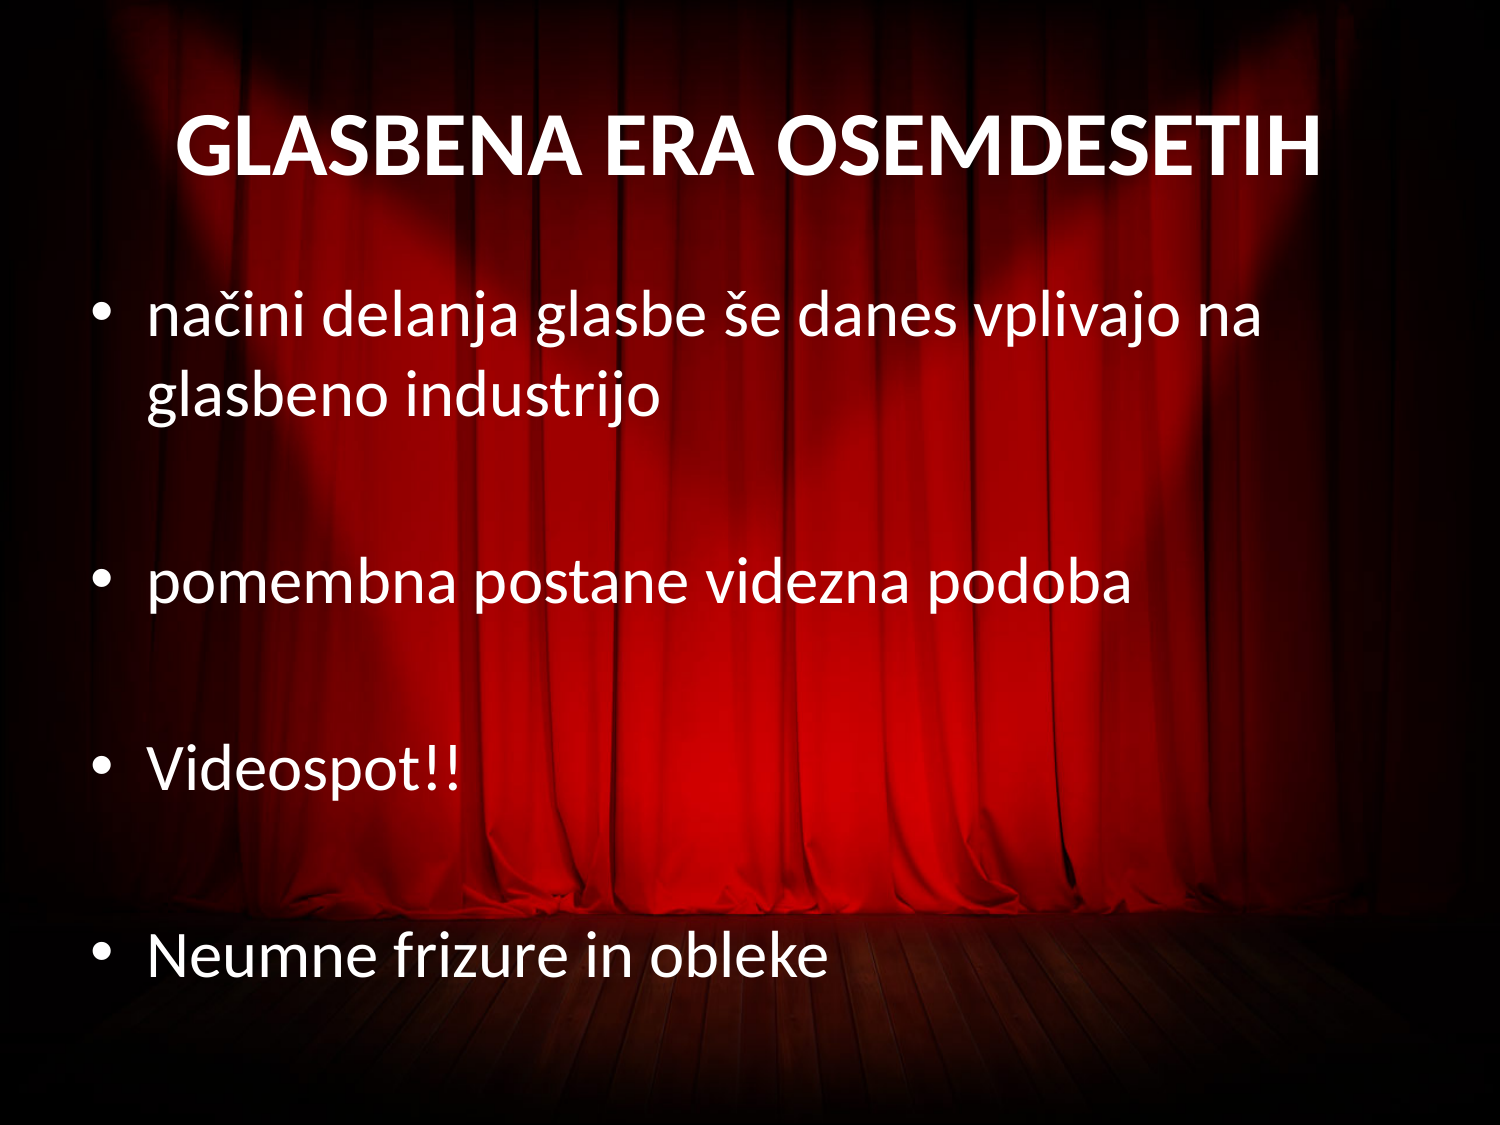

# GLASBENA ERA OSEMDESETIH
načini delanja glasbe še danes vplivajo na glasbeno industrijo
pomembna postane videzna podoba
Videospot!!
Neumne frizure in obleke